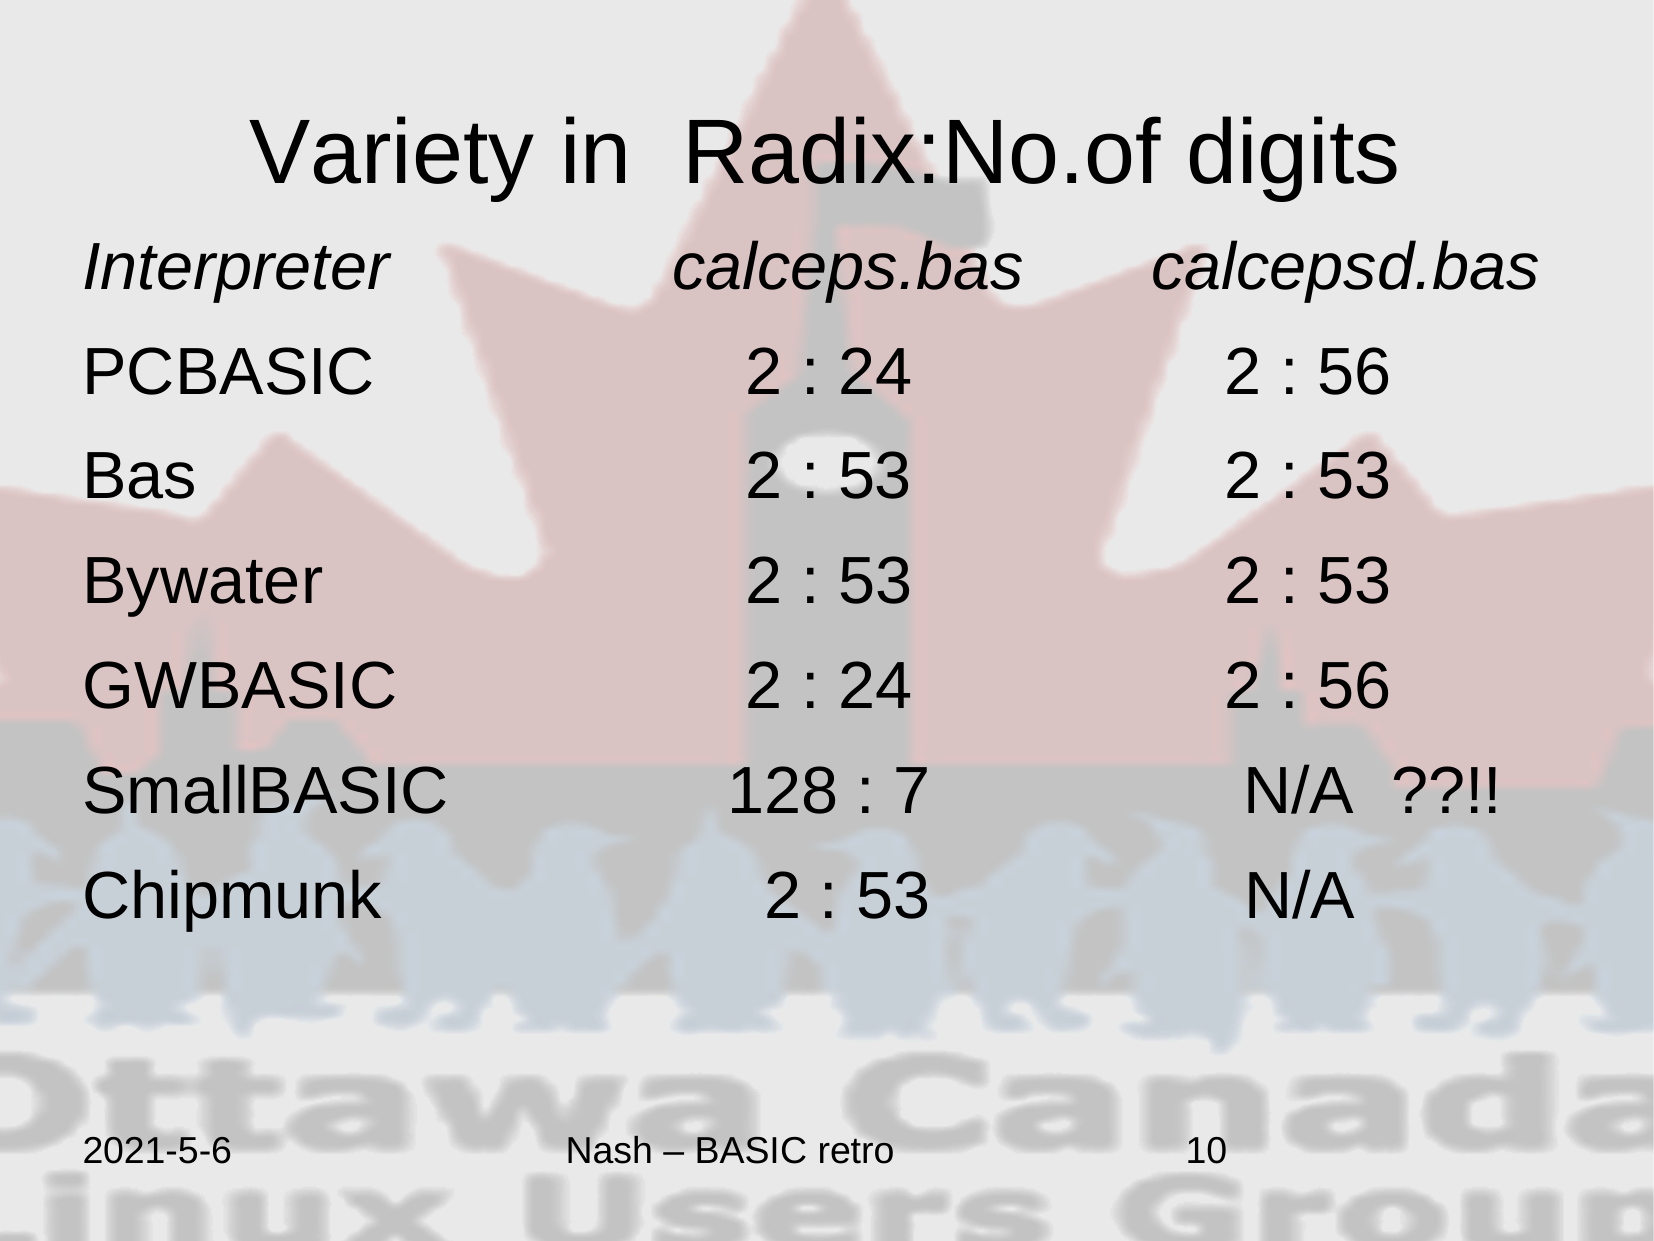

# Variety in Radix:No.of digits
Interpreter				calceps.bas		 calcepsd.bas
PCBASIC						2 : 24				 2 : 56
Bas							 2 : 53				 2 : 53
Bywater			 			2 : 53				 2 : 53
GWBASIC	 			2 : 24				 2 : 56
SmallBASIC				 128 : 7			 N/A ??!!
Chipmunk				 2 : 53 N/A
10